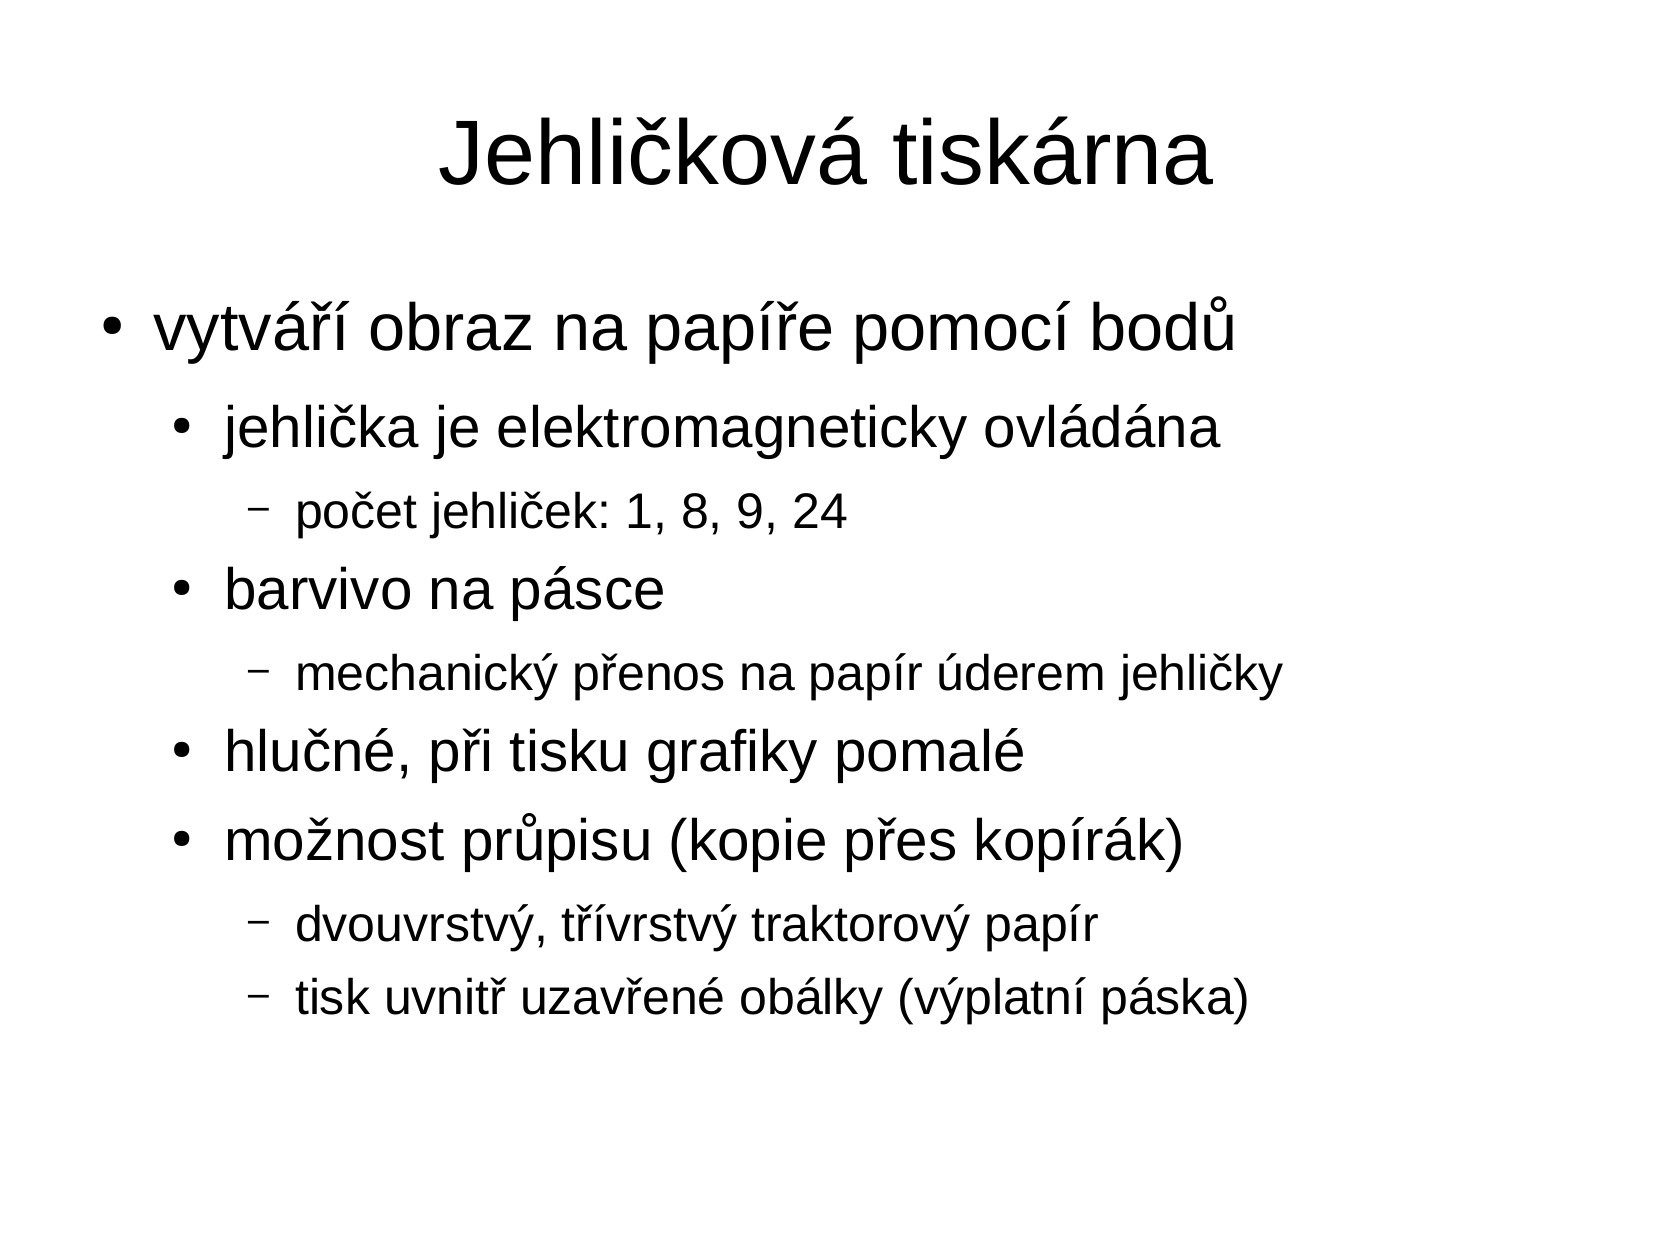

# Jehličková tiskárna
vytváří obraz na papíře pomocí bodů
jehlička je elektromagneticky ovládána
počet jehliček: 1, 8, 9, 24
barvivo na pásce
mechanický přenos na papír úderem jehličky
hlučné, při tisku grafiky pomalé
možnost průpisu (kopie přes kopírák)
dvouvrstvý, třívrstvý traktorový papír
tisk uvnitř uzavřené obálky (výplatní páska)